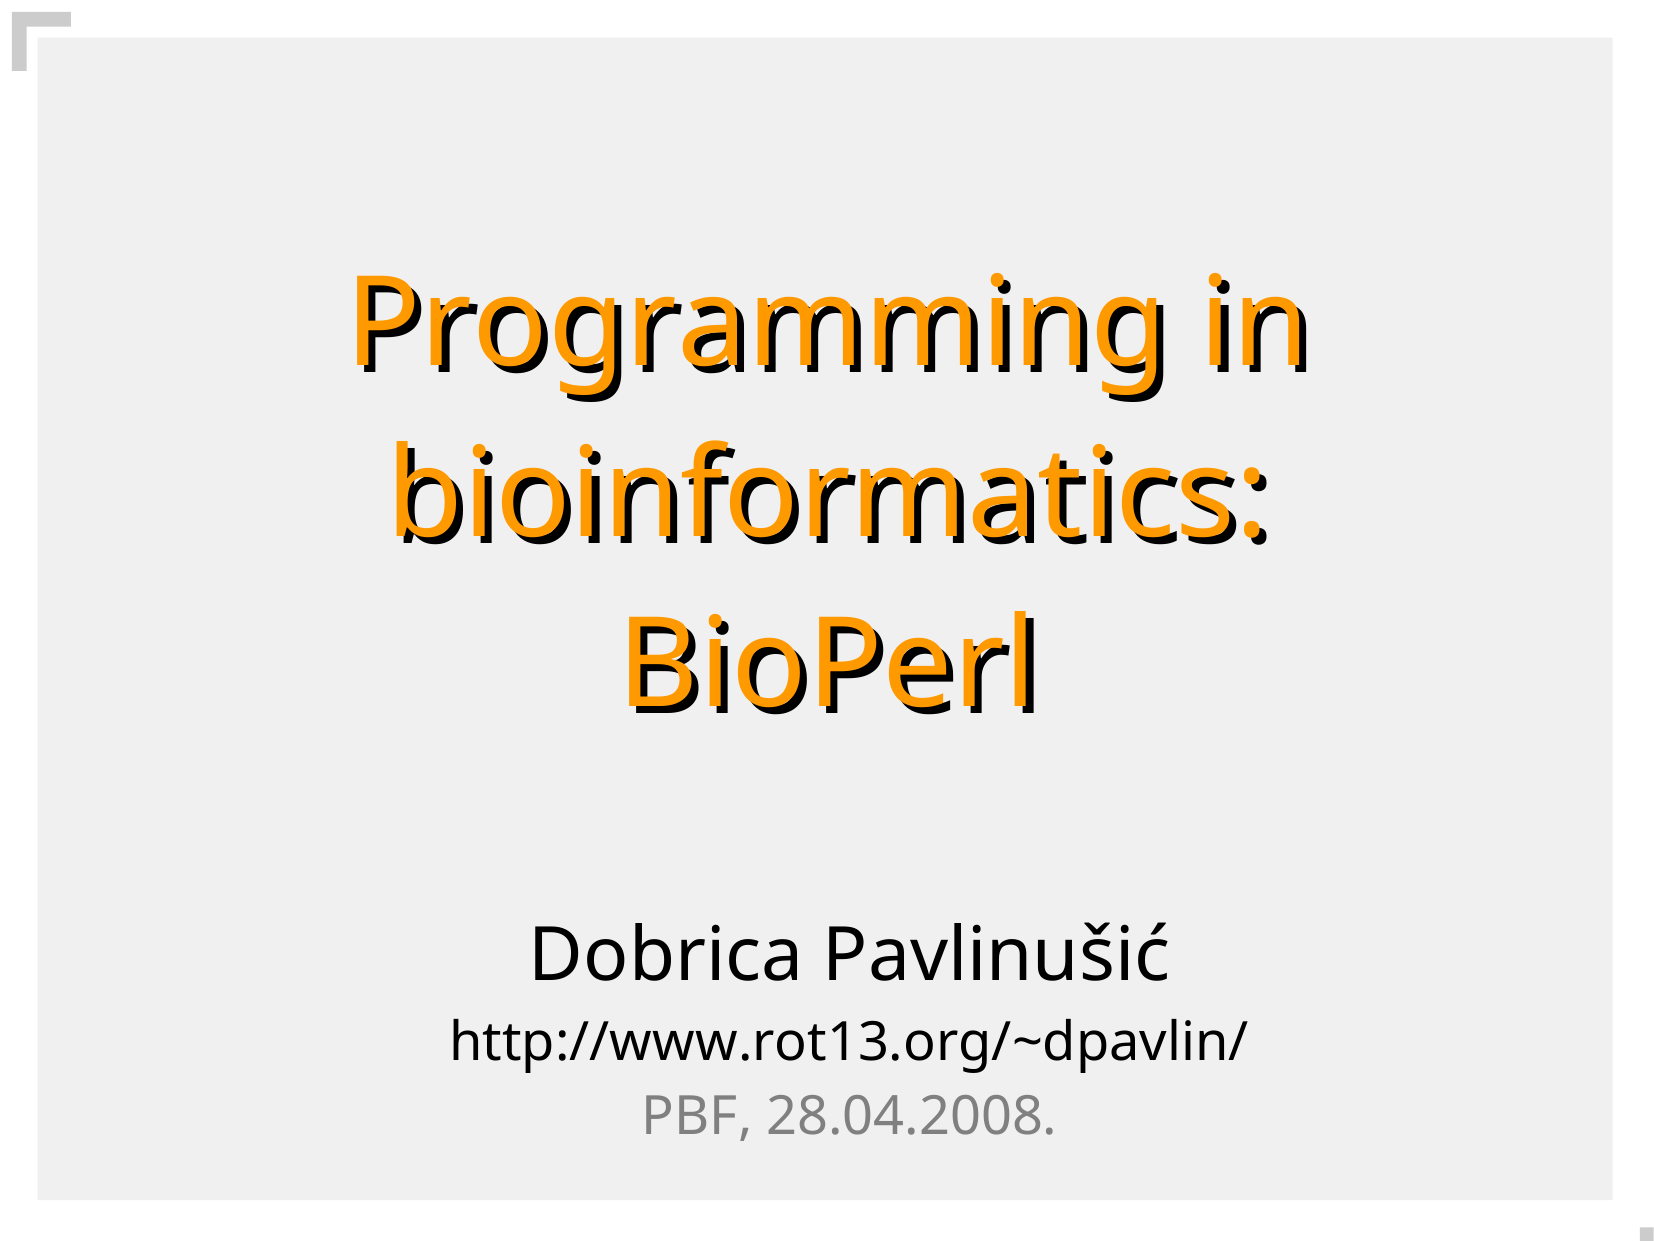

# Programming in bioinformatics: BioPerl
Dobrica Pavlinušić
http://www.rot13.org/~dpavlin/
PBF, 28.04.2008.